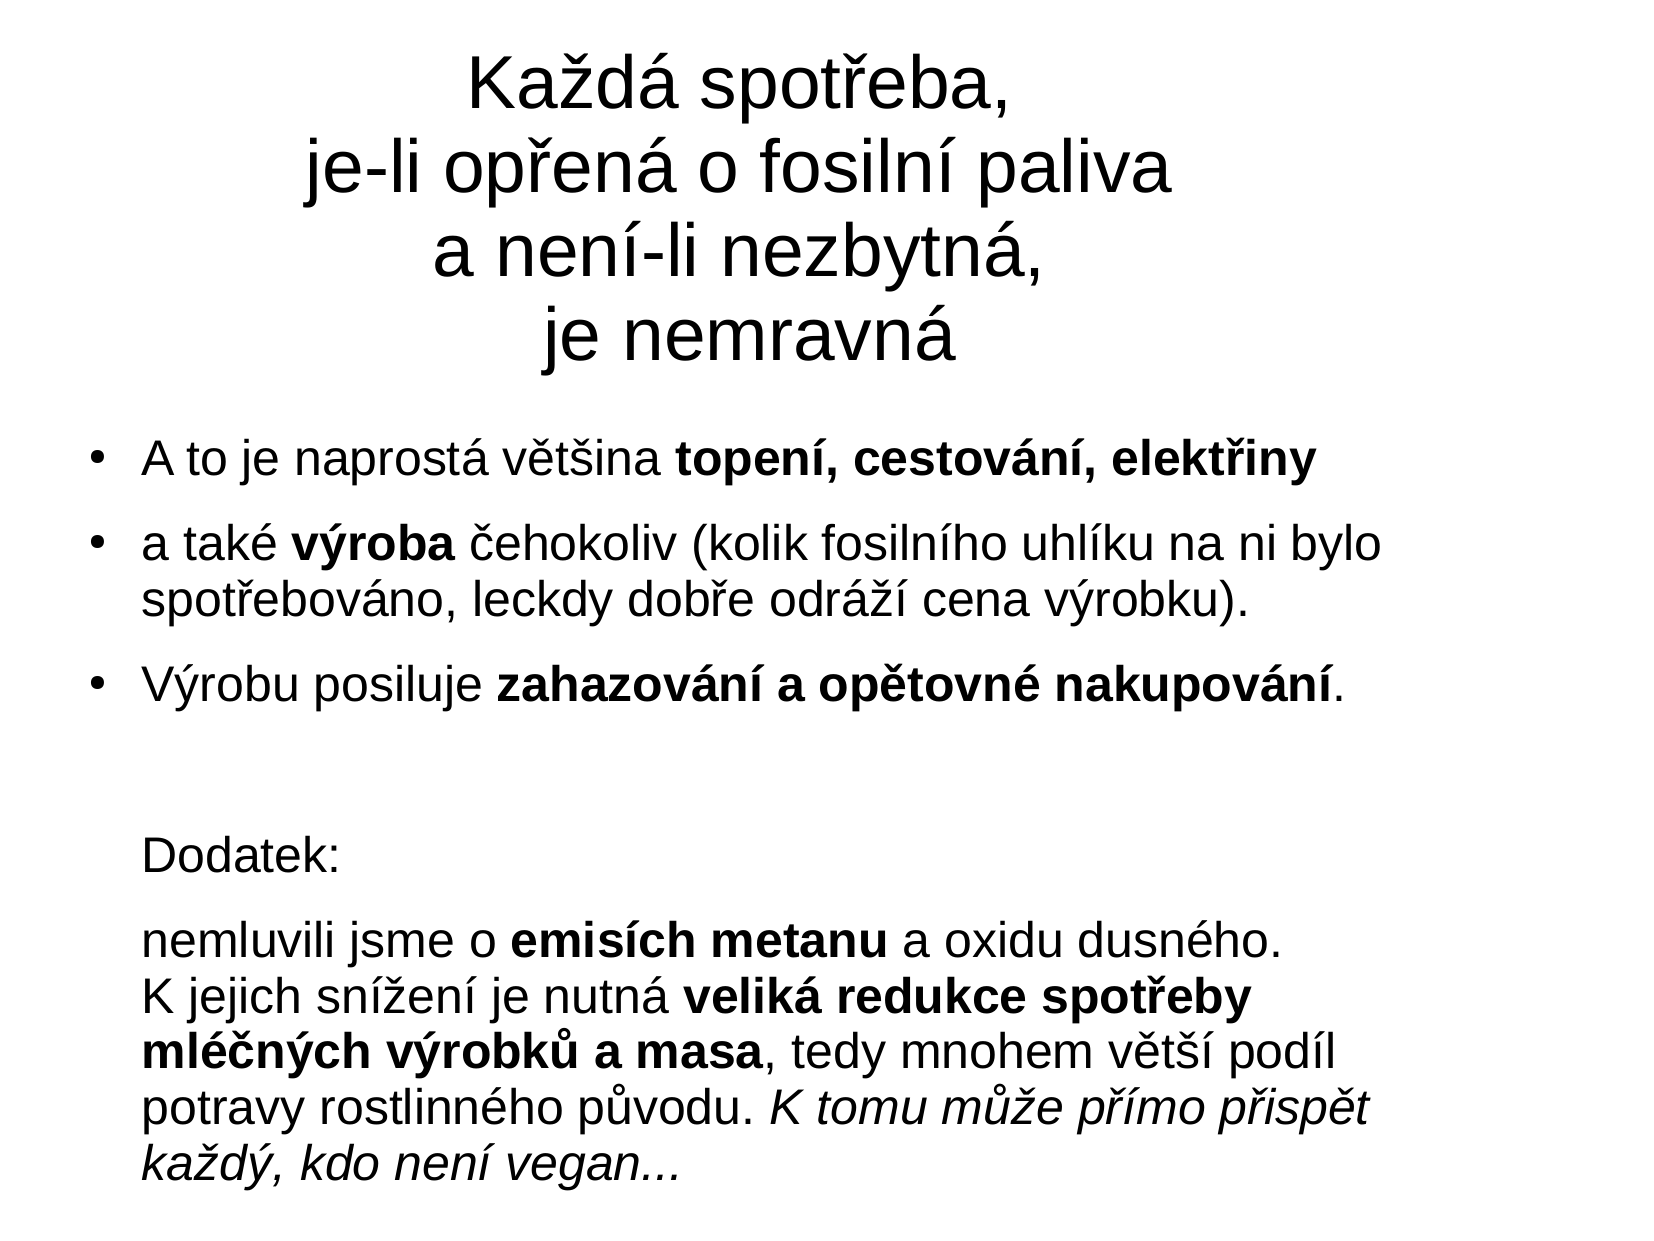

# Každá spotřeba, je-li opřená o fosilní paliva a není-li nezbytná, je nemravná
A to je naprostá většina topení, cestování, elektřiny
a také výroba čehokoliv (kolik fosilního uhlíku na ni bylo spotřebováno, leckdy dobře odráží cena výrobku).
Výrobu posiluje zahazování a opětovné nakupování.
Dodatek:
nemluvili jsme o emisích metanu a oxidu dusného. K jejich snížení je nutná veliká redukce spotřeby mléčných výrobků a masa, tedy mnohem větší podíl potravy rostlinného původu. K tomu může přímo přispět každý, kdo není vegan...